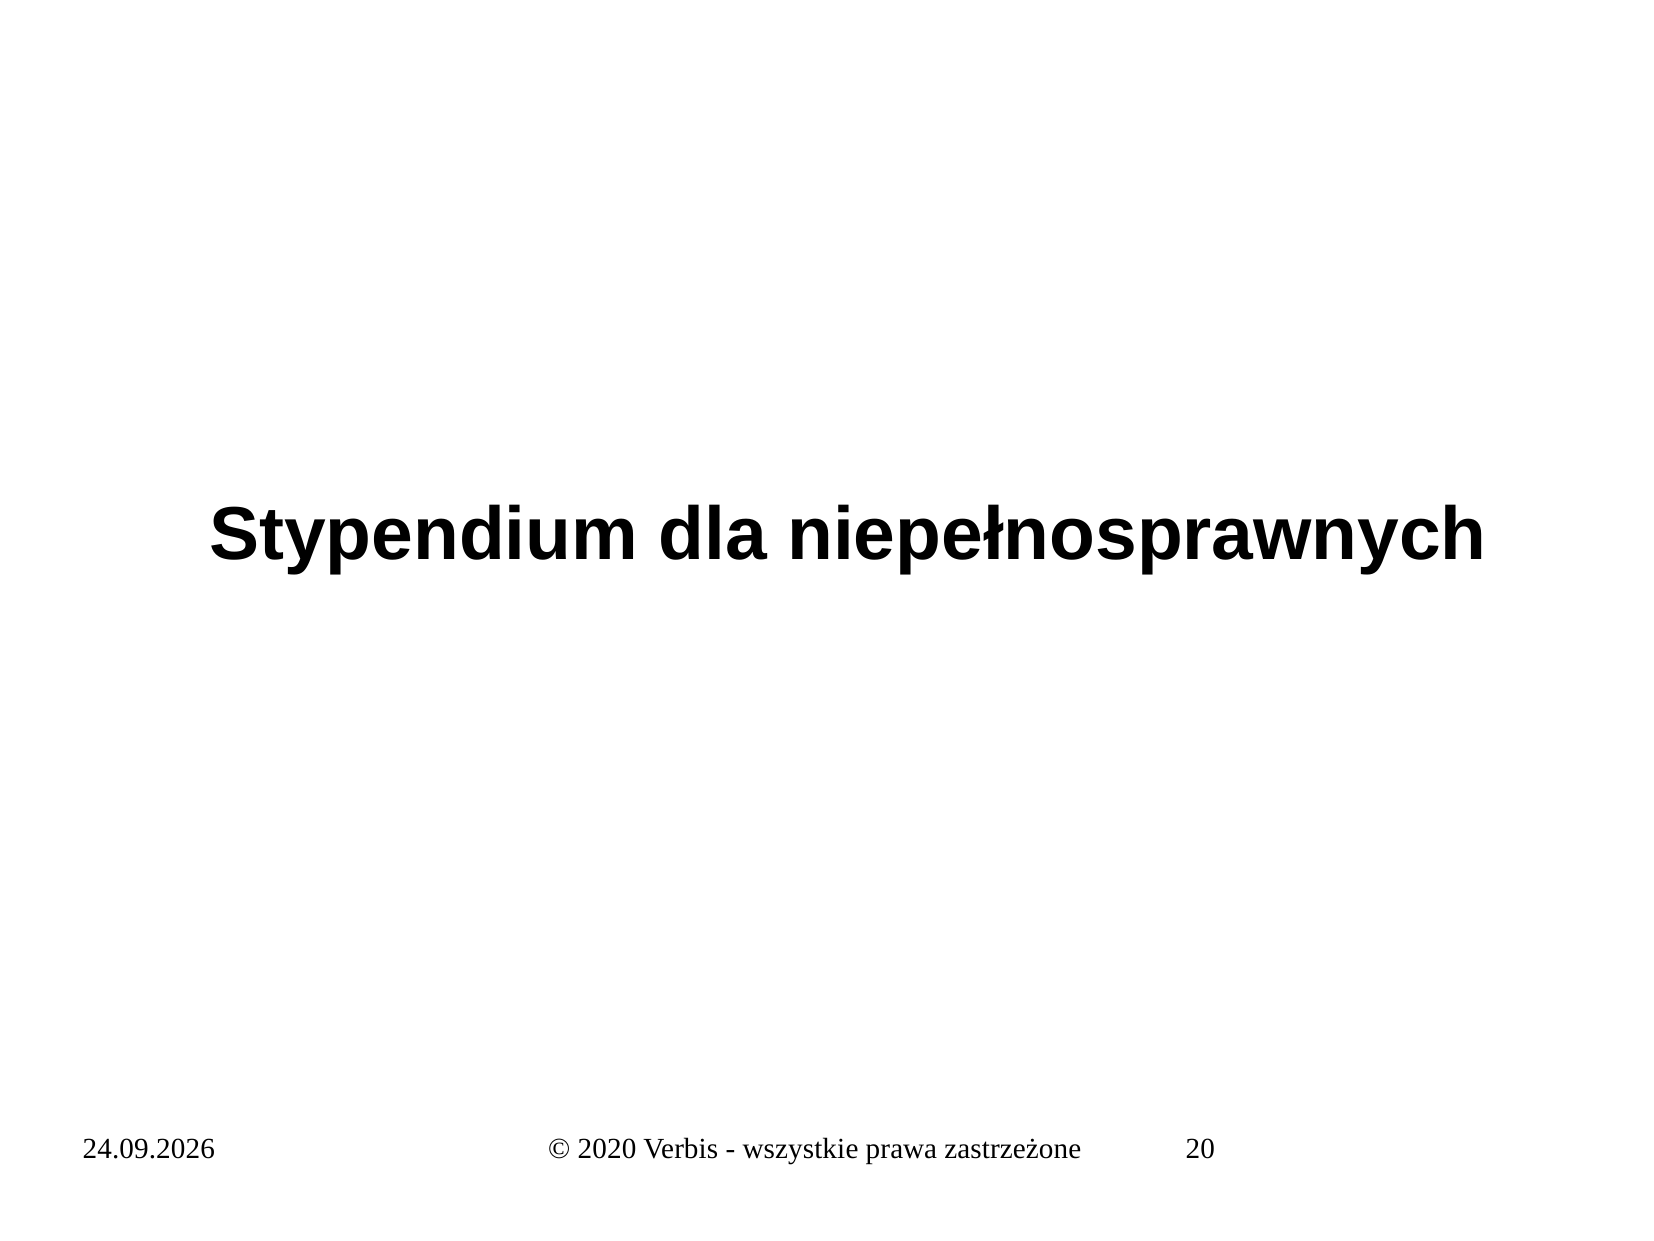

Stypendium dla niepełnosprawnych
© 2020 Verbis - wszystkie prawa zastrzeżone